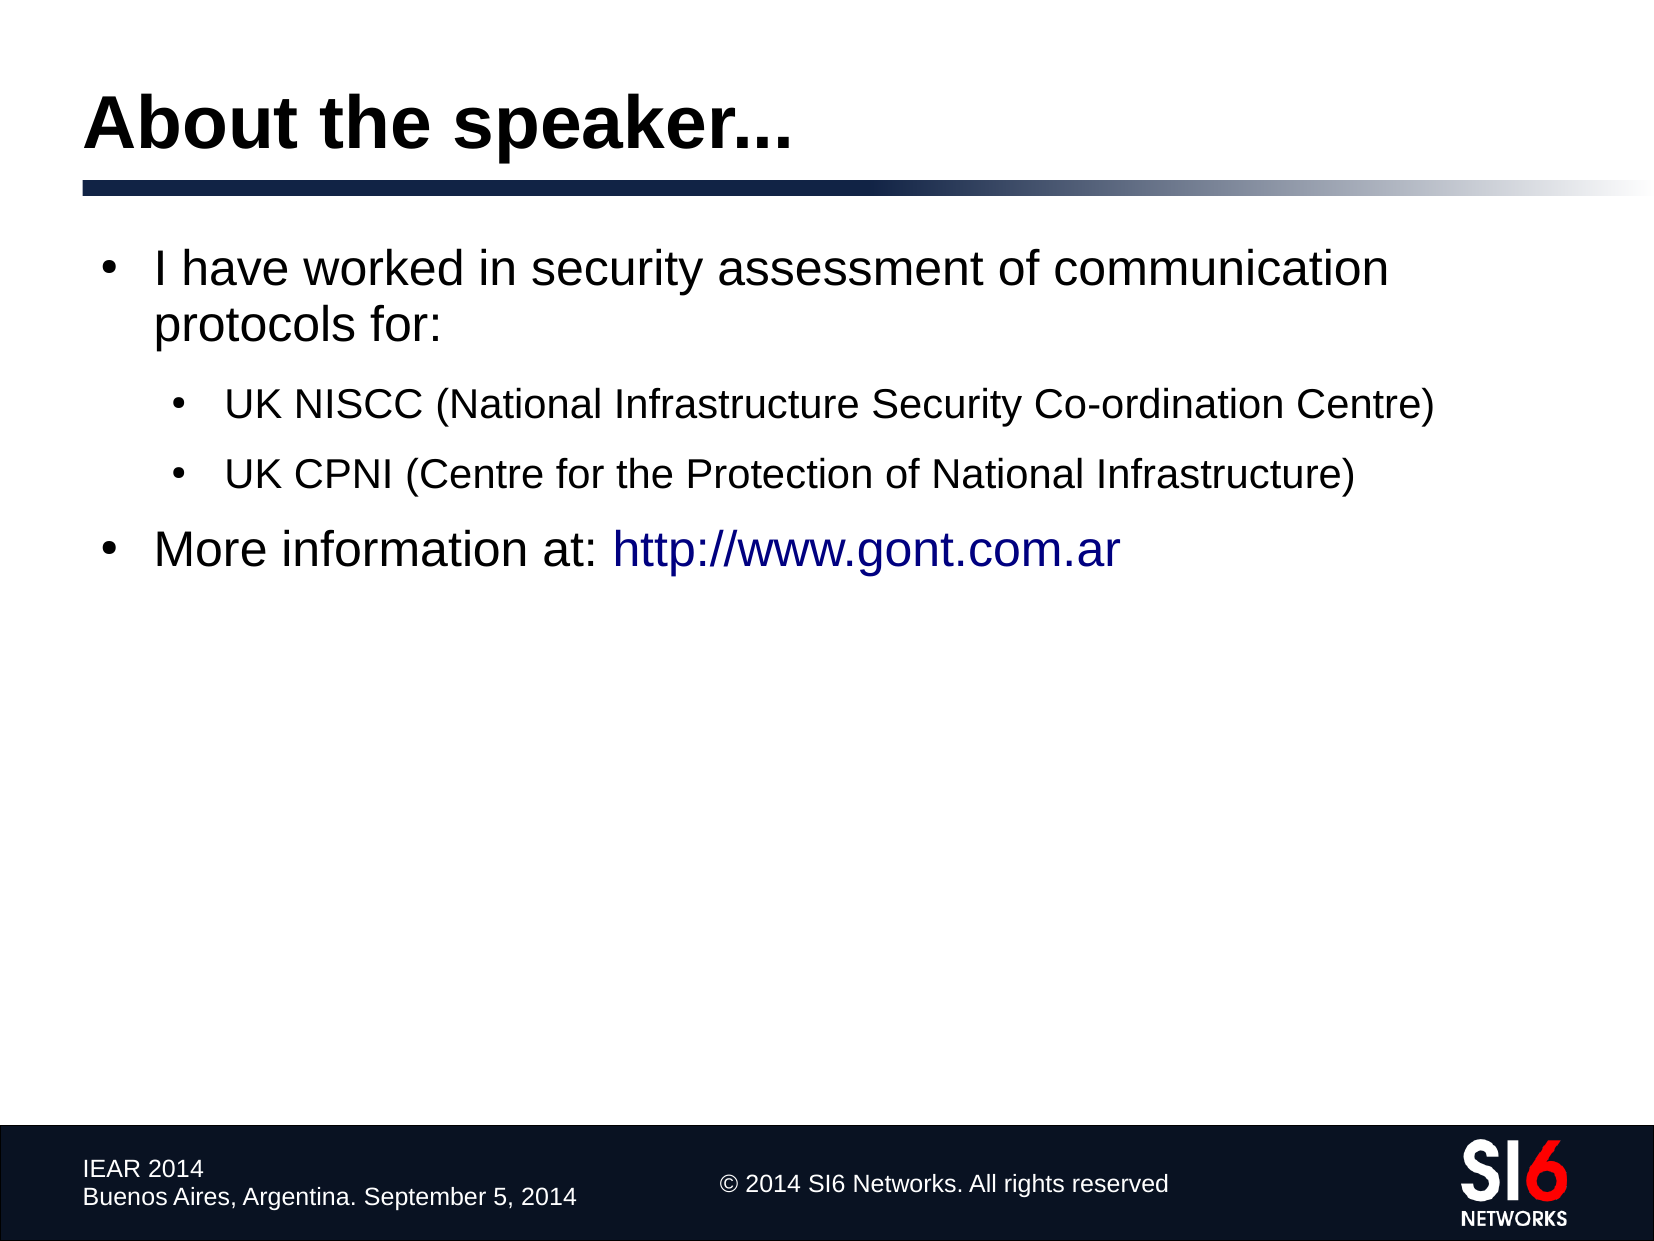

# About the speaker...
I have worked in security assessment of communication protocols for:
UK NISCC (National Infrastructure Security Co-ordination Centre)
UK CPNI (Centre for the Protection of National Infrastructure)
More information at: http://www.gont.com.ar